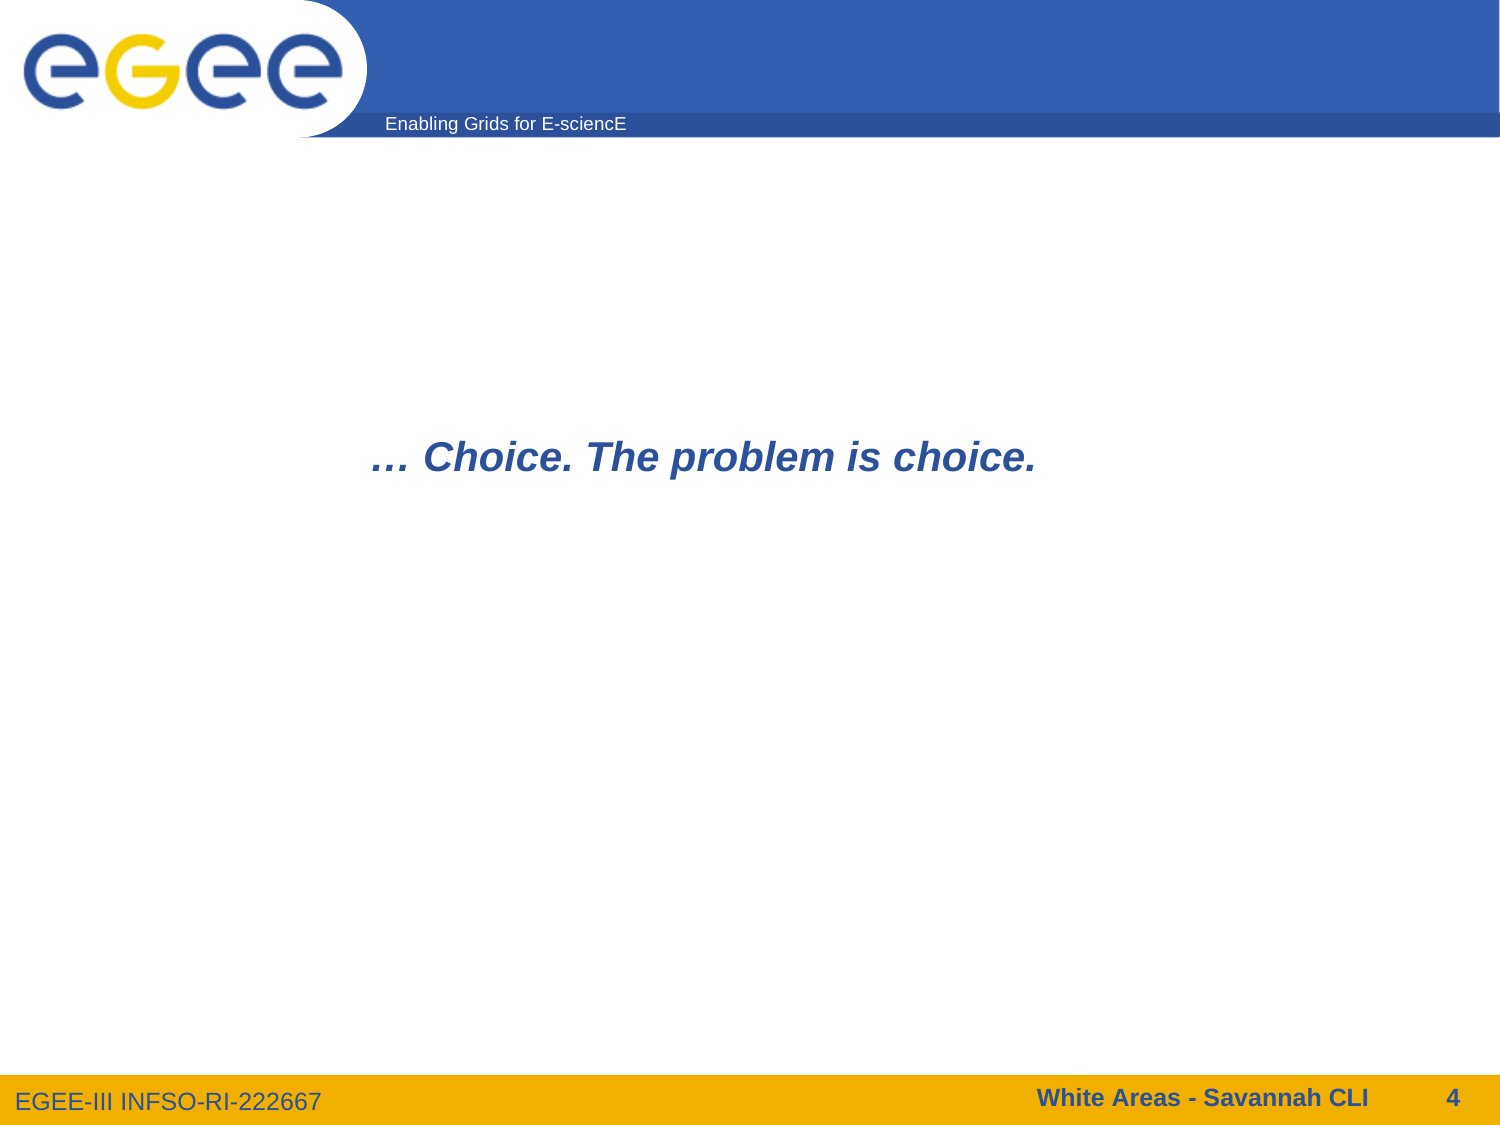

# … Choice. The problem is choice.
White Areas - Savannah CLI
4